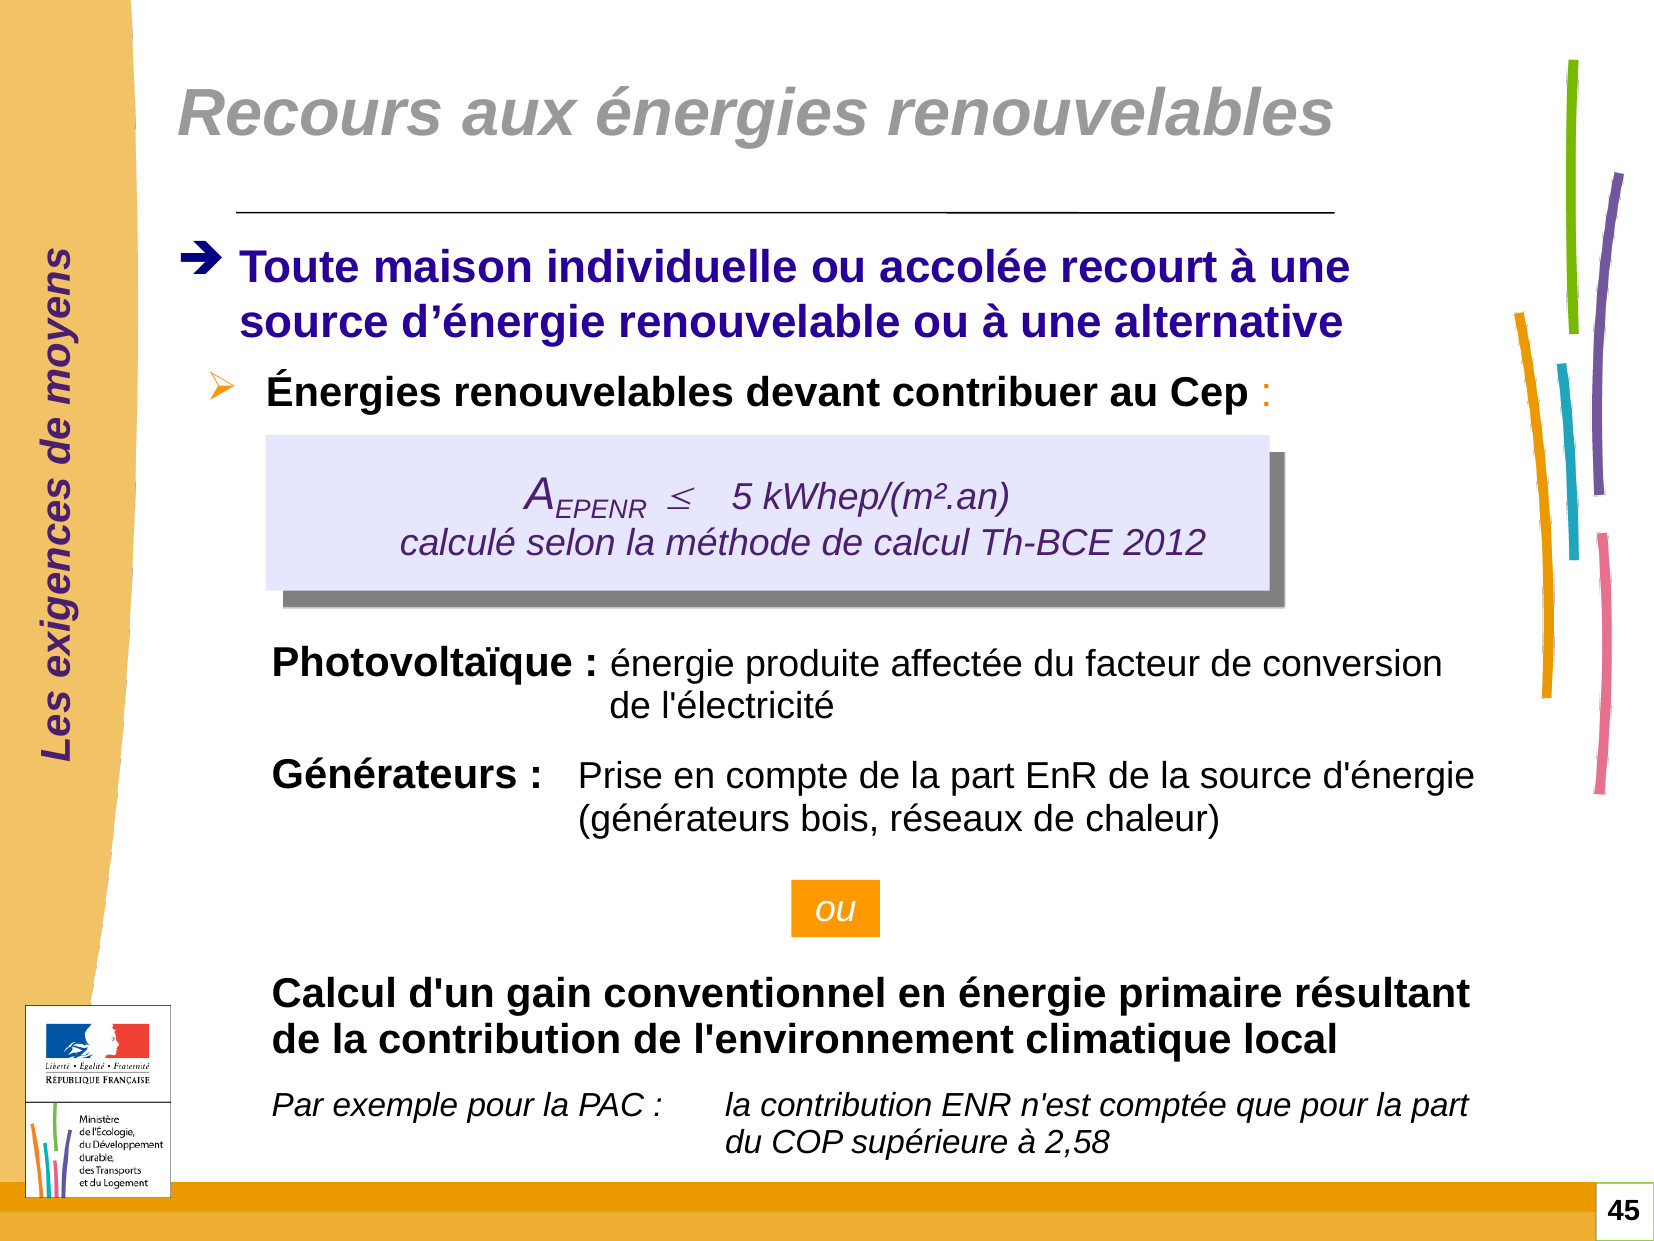

Recours aux énergies renouvelables
# Toute maison individuelle ou accolée recourt à une source d’énergie renouvelable ou à une alternative
Énergies renouvelables devant contribuer au Cep :
AEPENR  5 kWhep/(m².an)
calculé selon la méthode de calcul Th-BCE 2012
Les exigences de moyens
Photovoltaïque : énergie produite affectée du facteur de conversion
					 de l'électricité
Générateurs :	Prise en compte de la part EnR de la source d'énergie
					(générateurs bois, réseaux de chaleur)
Calcul d'un gain conventionnel en énergie primaire résultant de la contribution de l'environnement climatique local
Par exemple pour la PAC : 	la contribution ENR n'est comptée que pour la part
							du COP supérieure à 2,58
ou
45